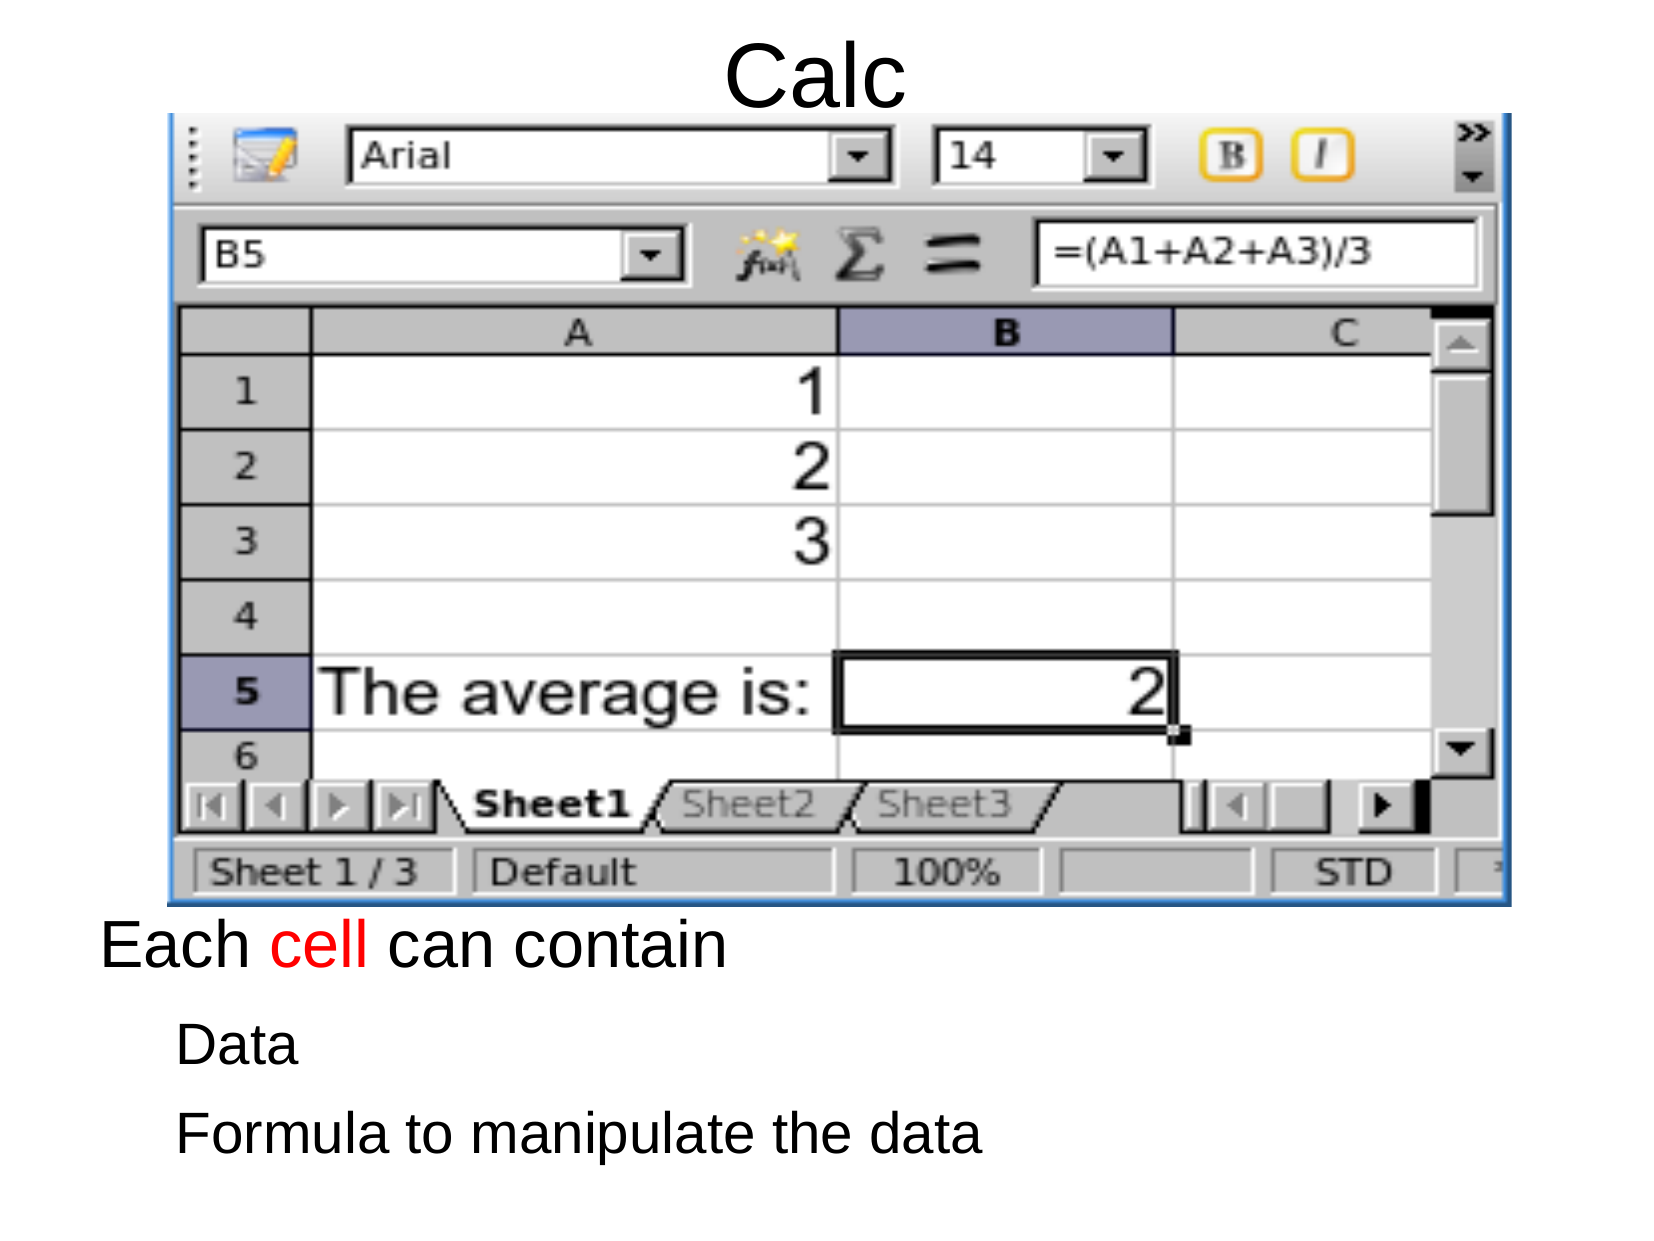

# Calc
Each cell can contain
Data
Formula to manipulate the data